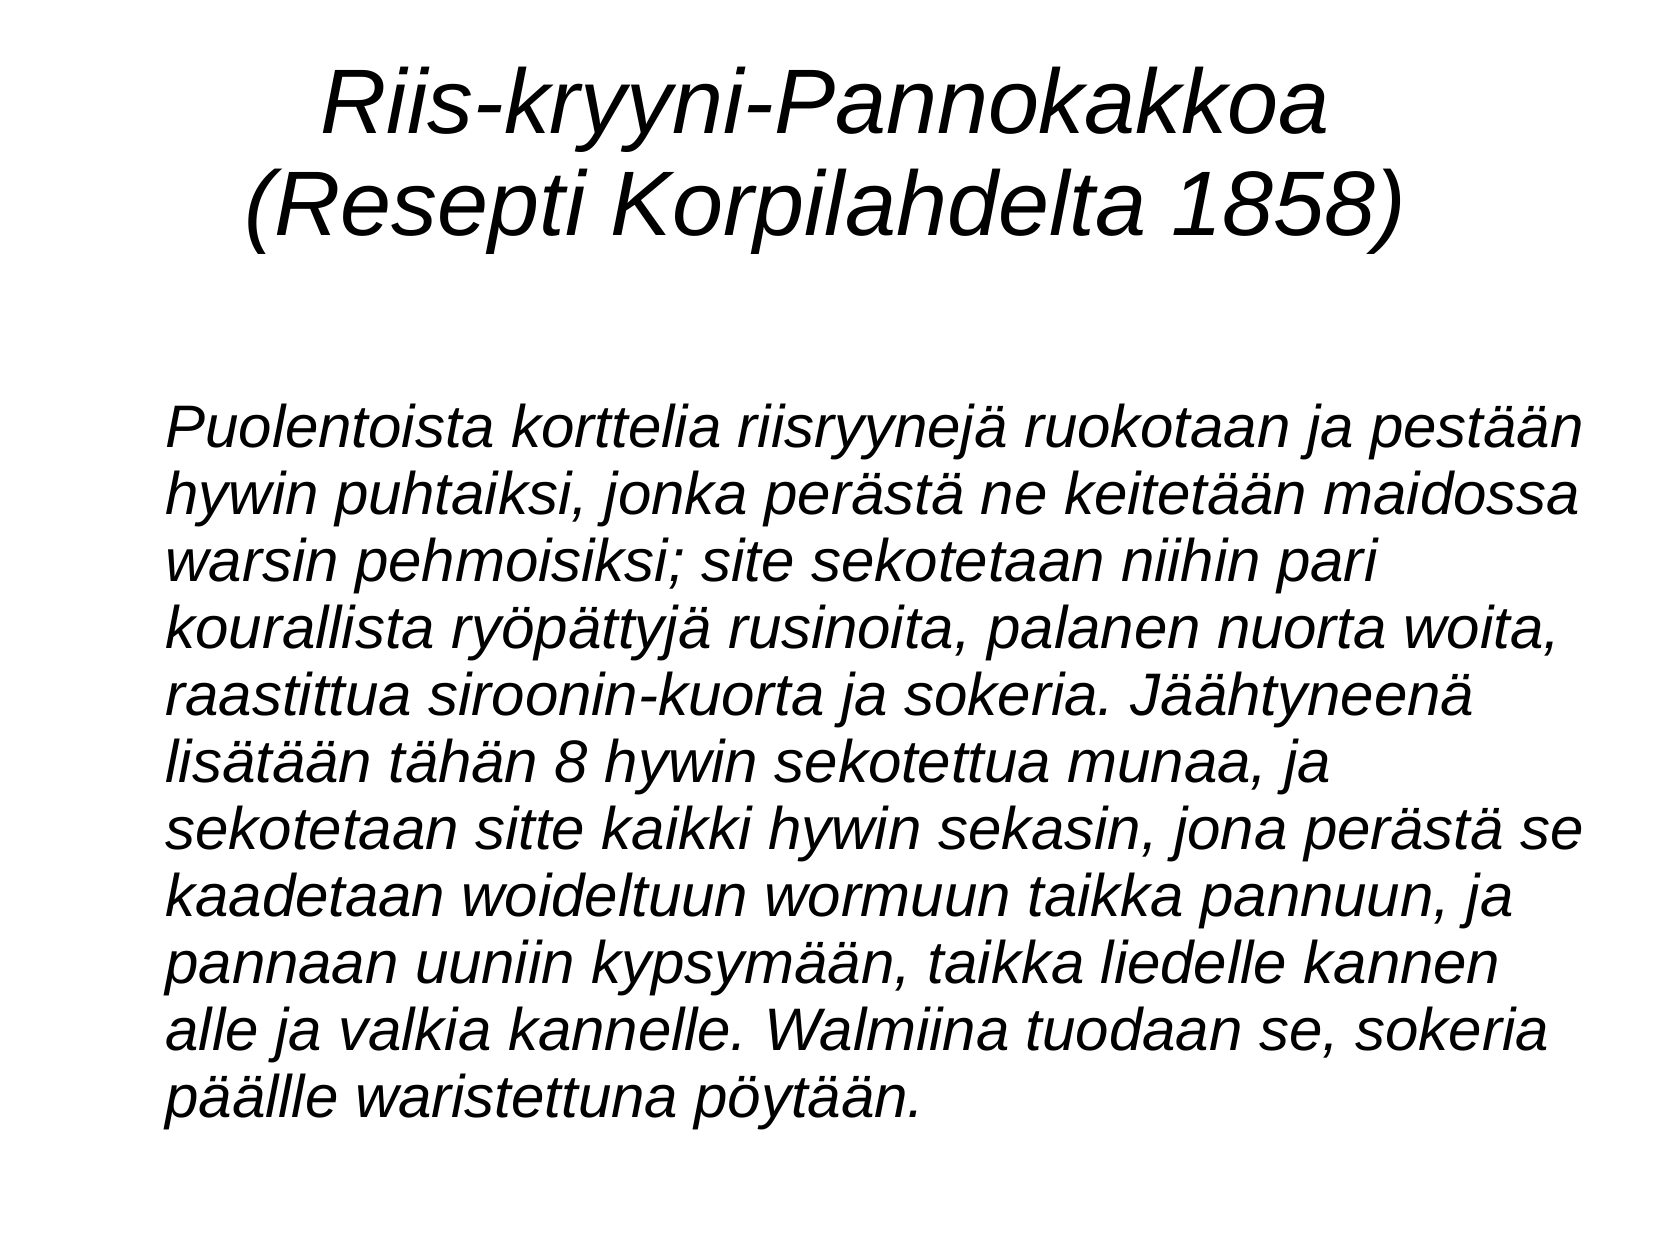

# Riis-kryyni-Pannokakkoa (Resepti Korpilahdelta 1858)
Puolentoista korttelia riisryynejä ruokotaan ja pestään hywin puhtaiksi, jonka perästä ne keitetään maidossa warsin pehmoisiksi; site sekotetaan niihin pari kourallista ryöpättyjä rusinoita, palanen nuorta woita, raastittua siroonin-kuorta ja sokeria. Jäähtyneenä lisätään tähän 8 hywin sekotettua munaa, ja sekotetaan sitte kaikki hywin sekasin, jona perästä se kaadetaan woideltuun wormuun taikka pannuun, ja pannaan uuniin kypsymään, taikka liedelle kannen alle ja valkia kannelle. Walmiina tuodaan se, sokeria päällle waristettuna pöytään.